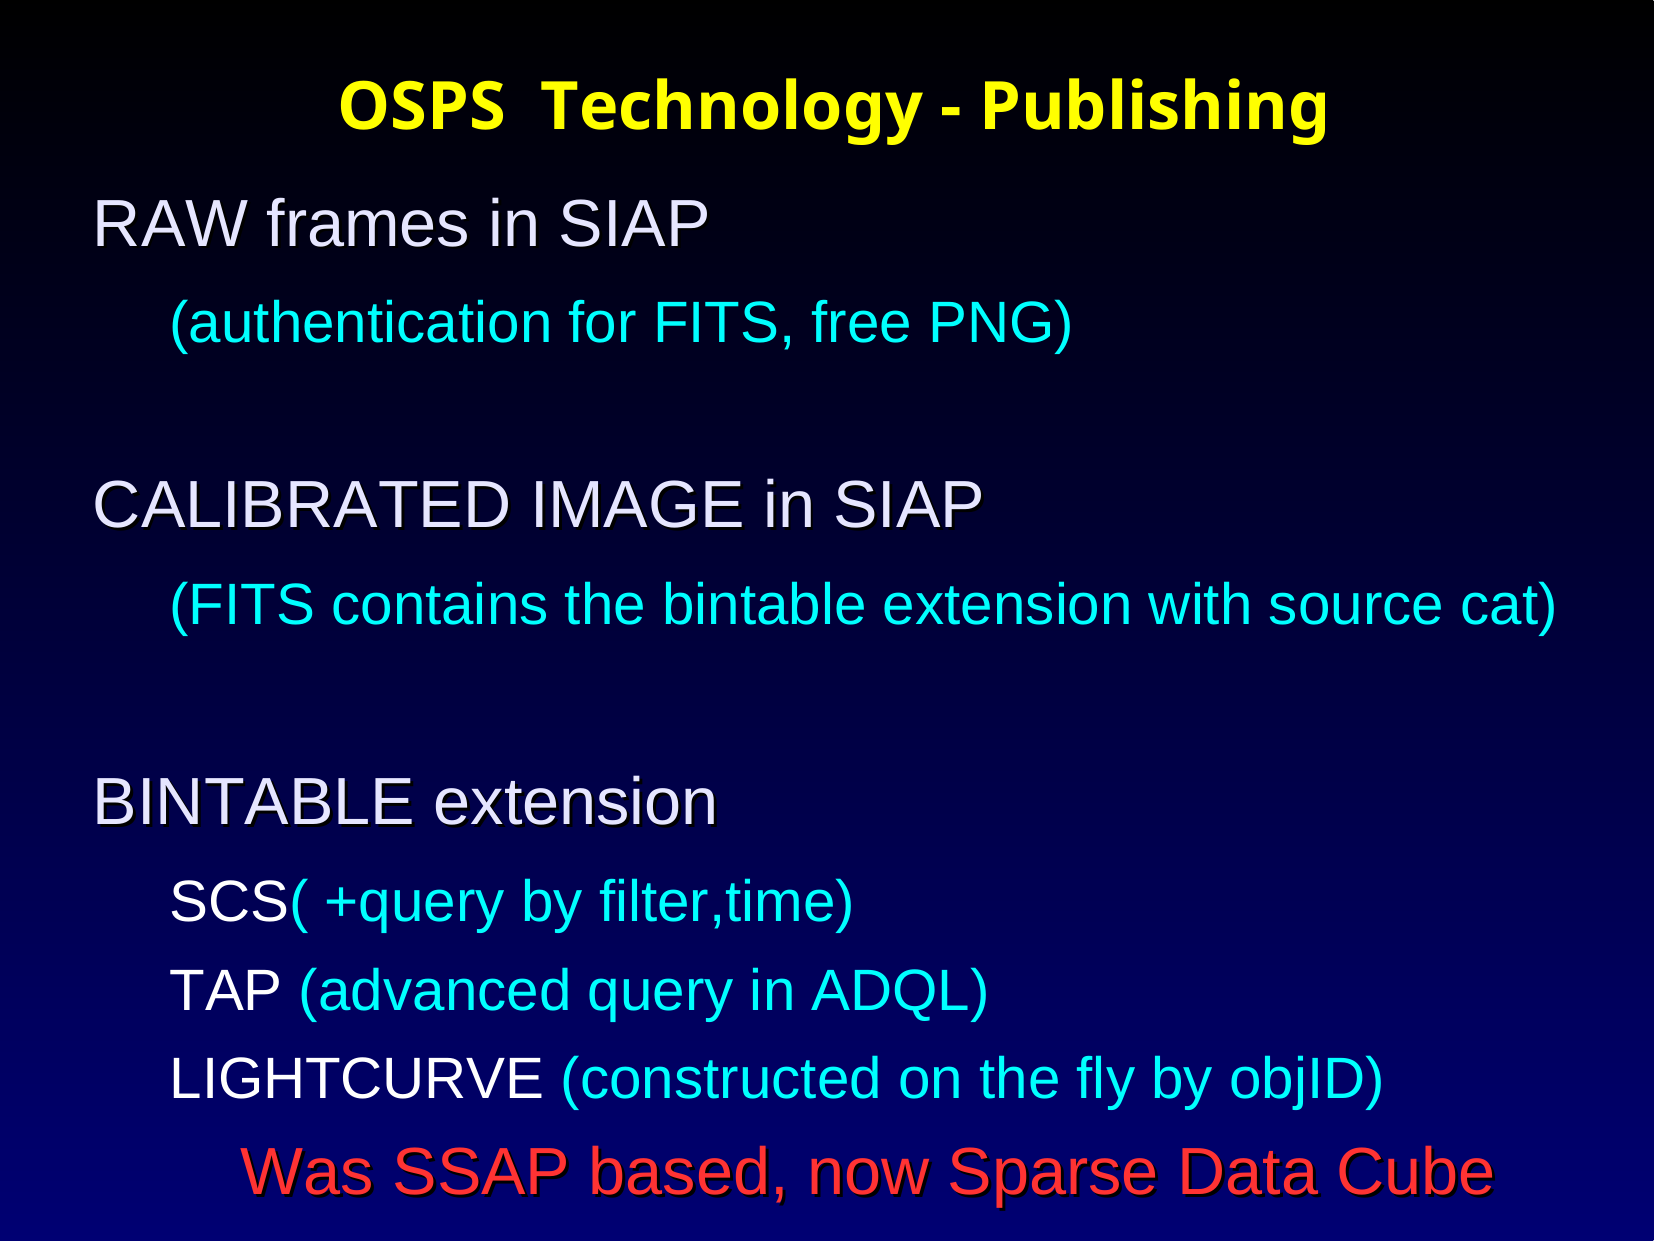

# OSPS Technology - Publishing
RAW frames in SIAP
(authentication for FITS, free PNG)
CALIBRATED IMAGE in SIAP
(FITS contains the bintable extension with source cat)
BINTABLE extension
SCS( +query by filter,time)
TAP (advanced query in ADQL)
LIGHTCURVE (constructed on the fly by objID)
 Was SSAP based, now Sparse Data Cube